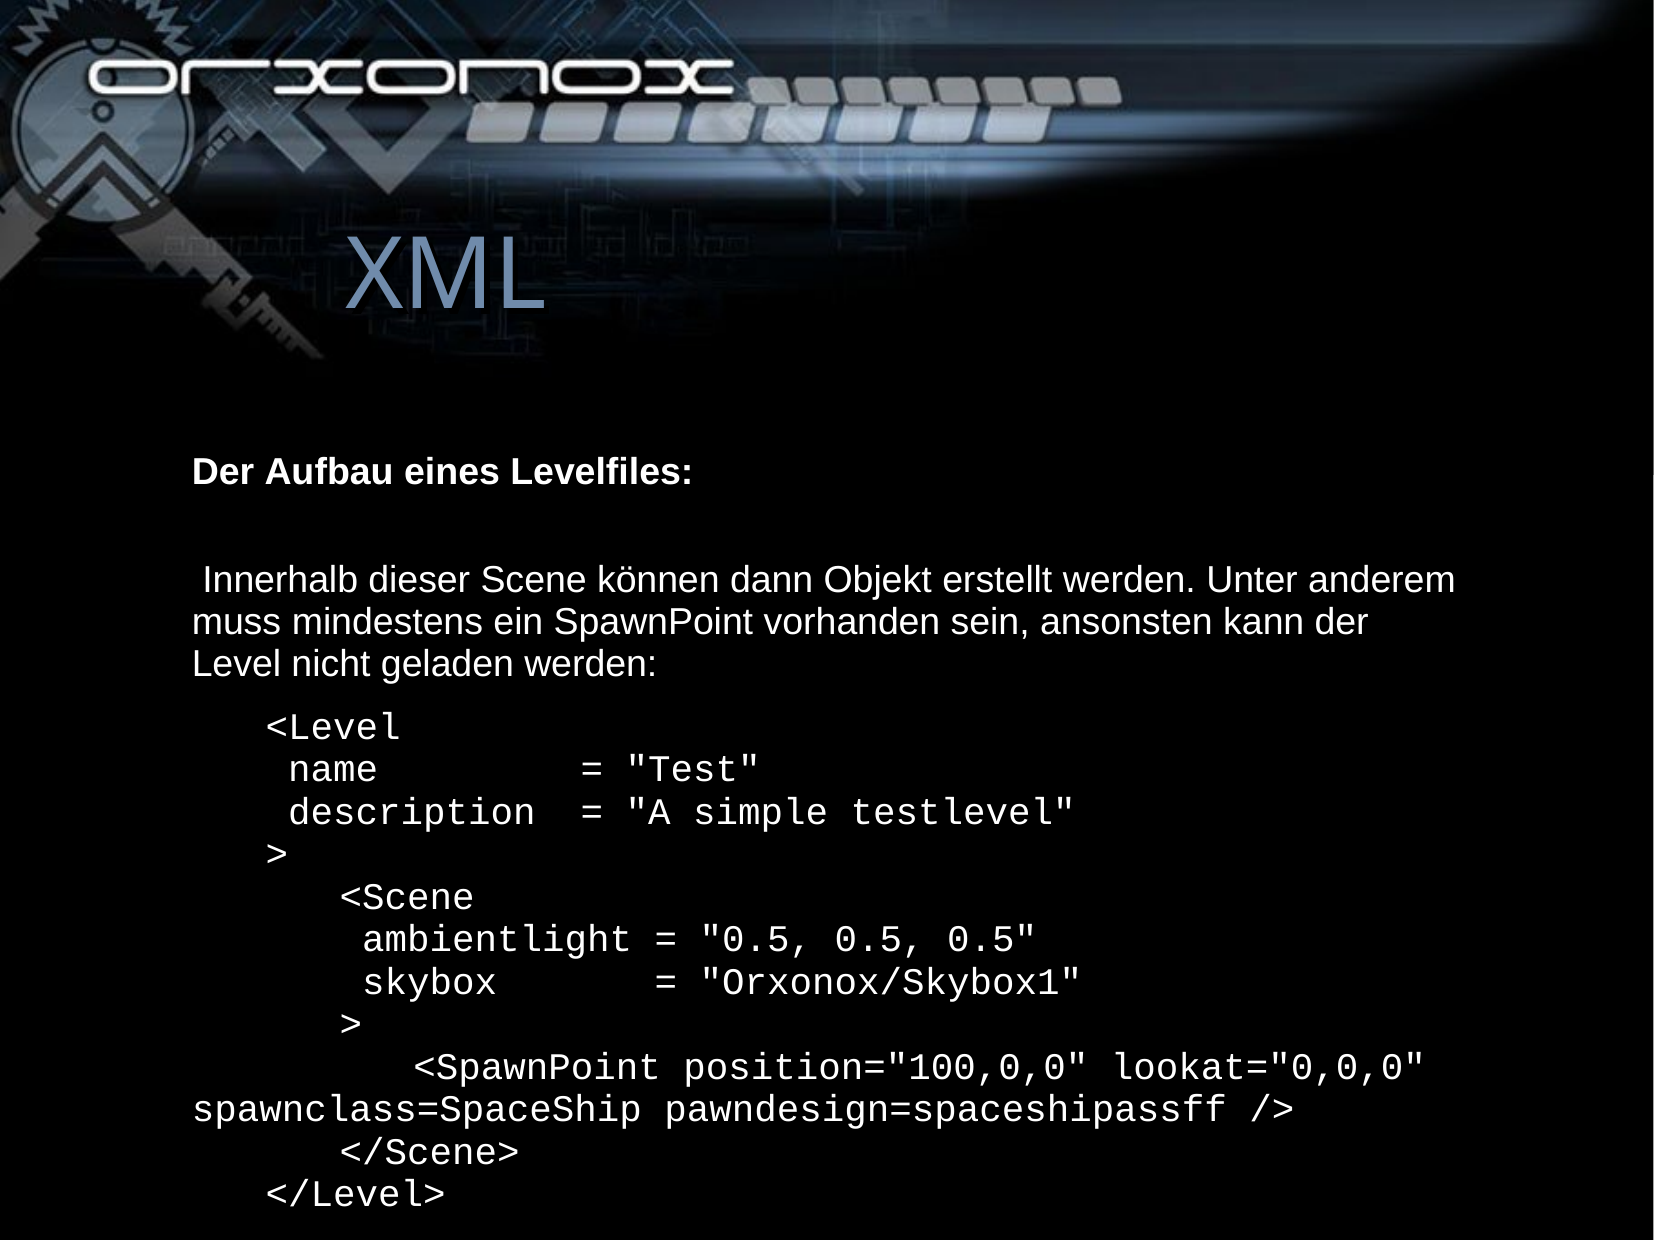

XML
Der Aufbau eines Levelfiles:
 Innerhalb dieser Scene können dann Objekt erstellt werden. Unter anderem muss mindestens ein SpawnPoint vorhanden sein, ansonsten kann der Level nicht geladen werden:
	<Level
	 name = "Test"
	 description = "A simple testlevel"
	>
		<Scene
 		 ambientlight = "0.5, 0.5, 0.5"
		 skybox = "Orxonox/Skybox1"
		>
			<SpawnPoint position="100,0,0" lookat="0,0,0" spawnclass=SpaceShip pawndesign=spaceshipassff />
		</Scene>
	</Level>